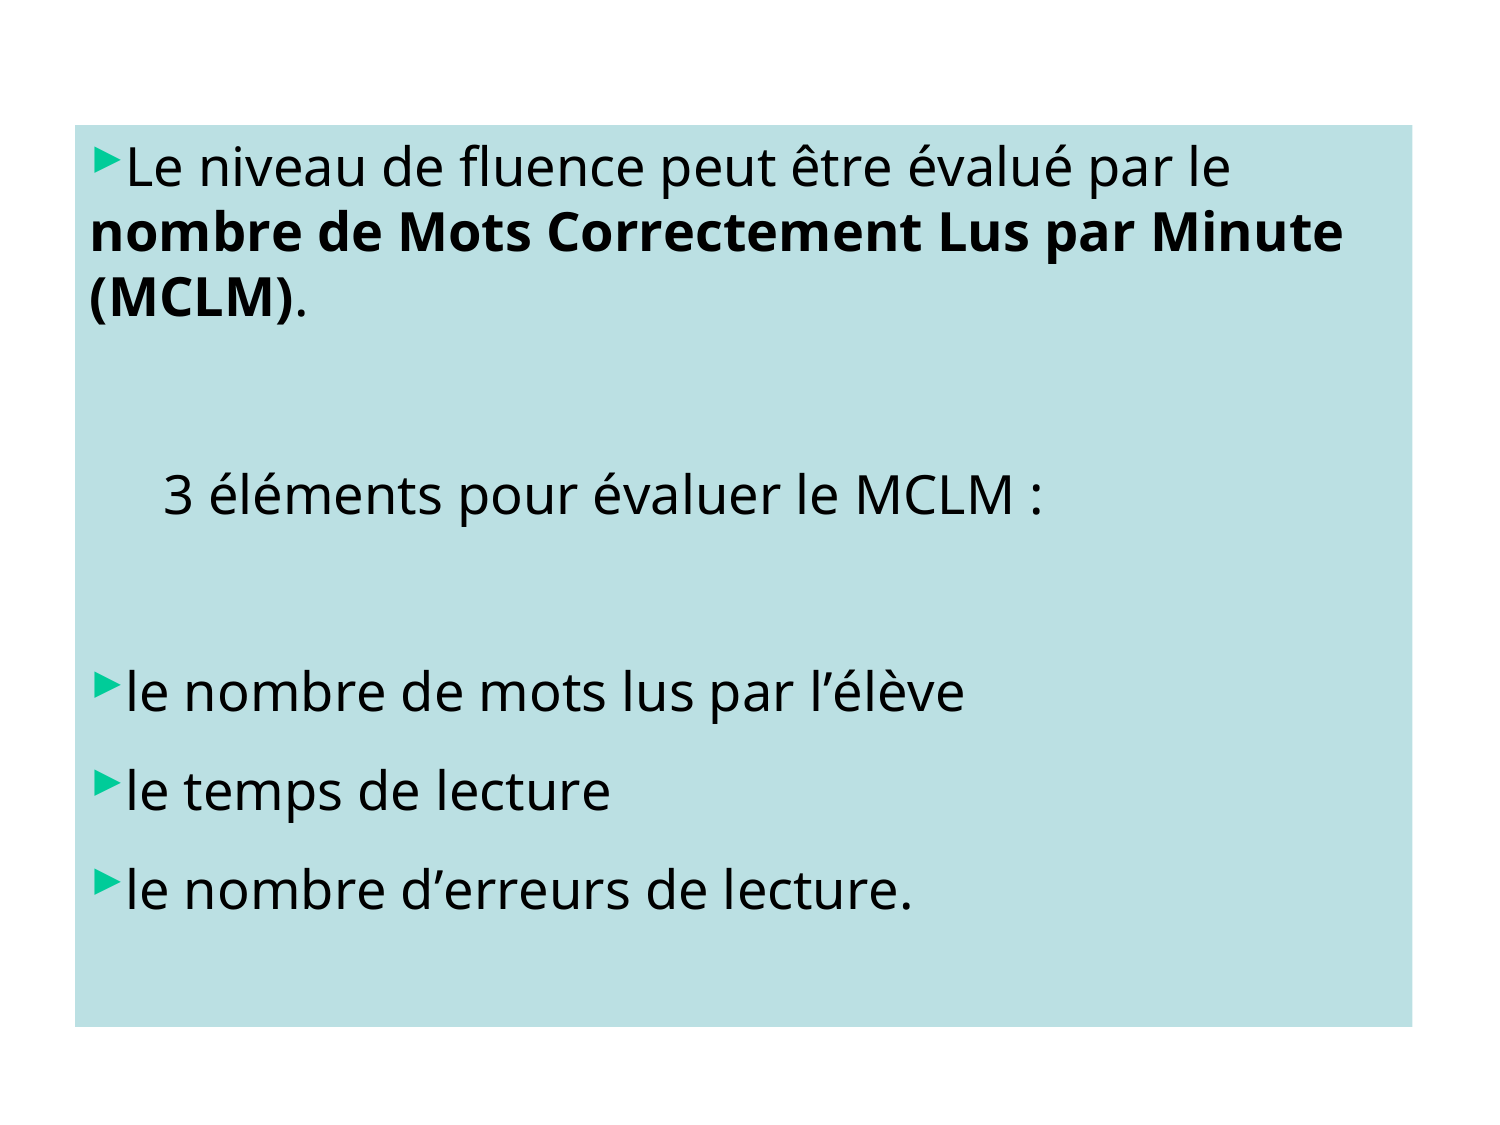

Le niveau de fluence peut être évalué par le nombre de Mots Correctement Lus par Minute (MCLM).
	3 éléments pour évaluer le MCLM :
le nombre de mots lus par l’élève
le temps de lecture
le nombre d’erreurs de lecture.